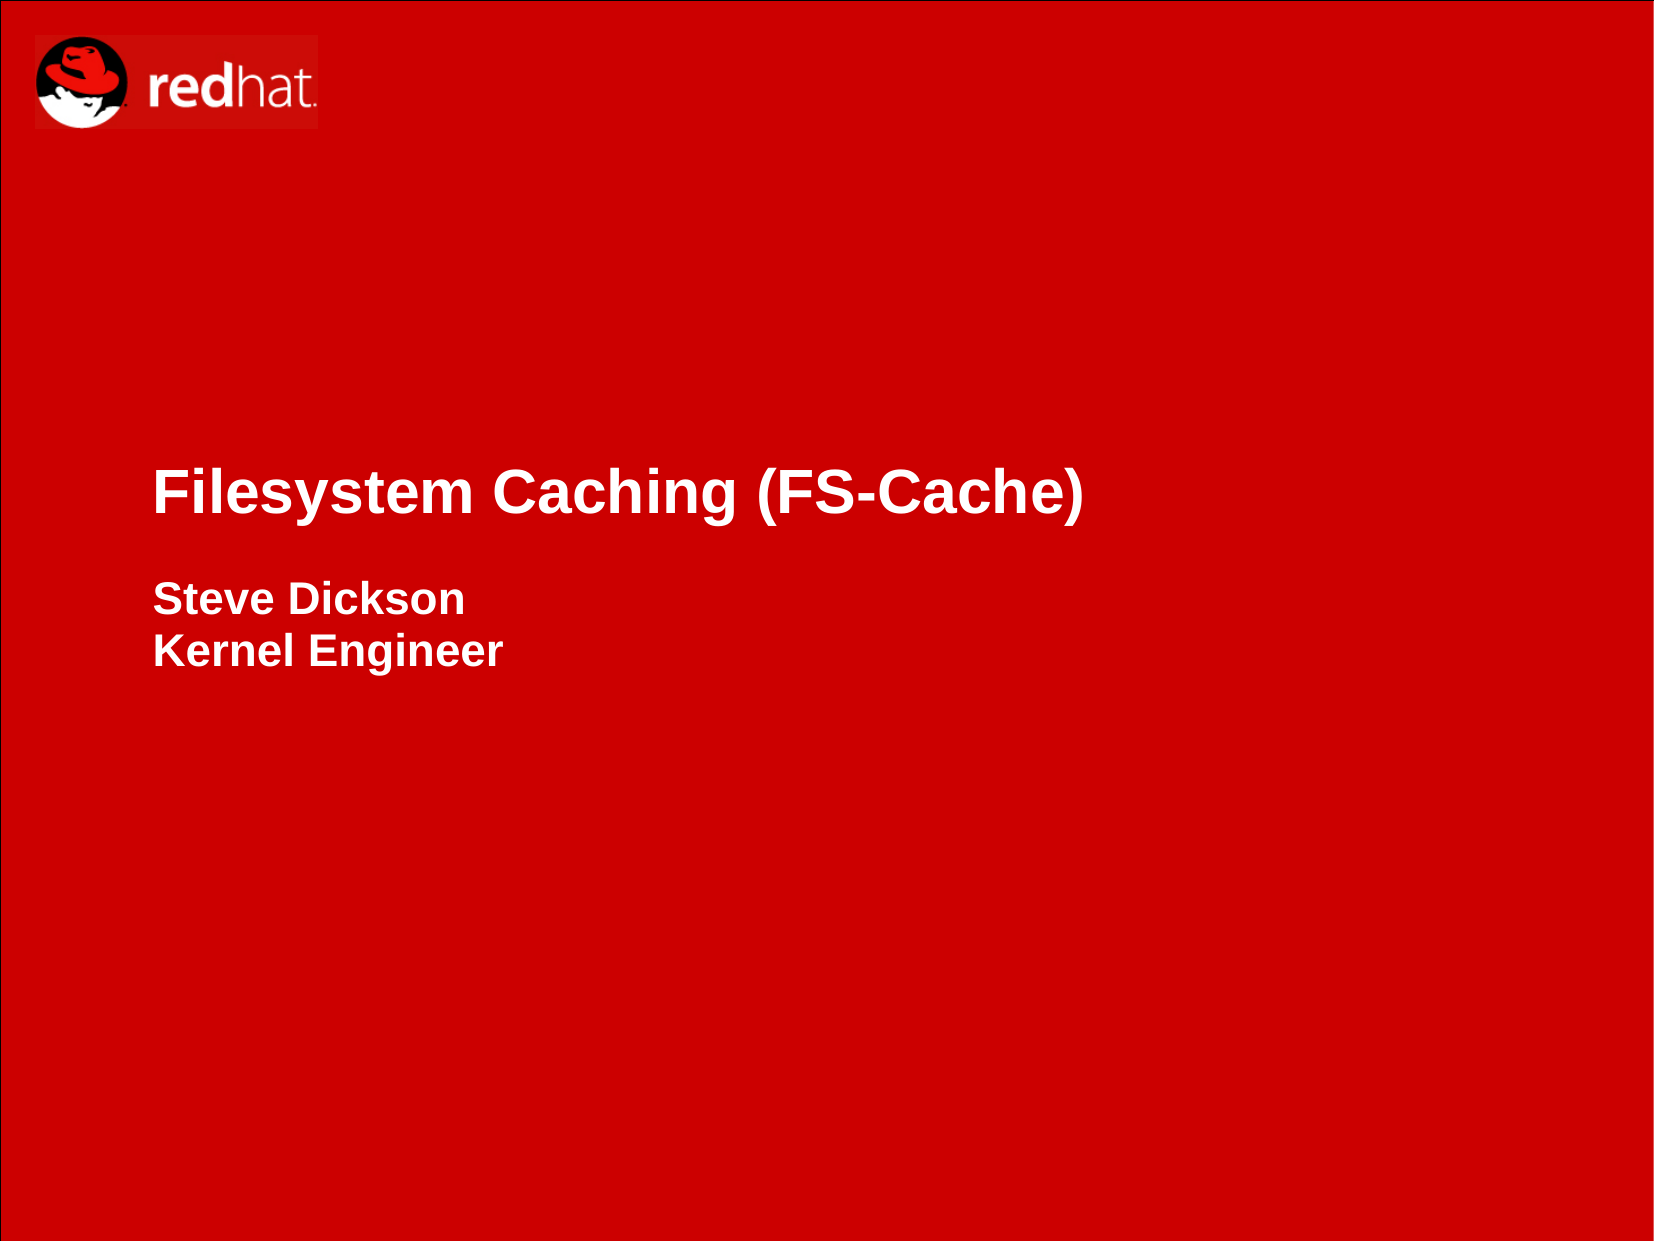

Filesystem Caching (FS-Cache)
Steve Dickson
Kernel Engineer